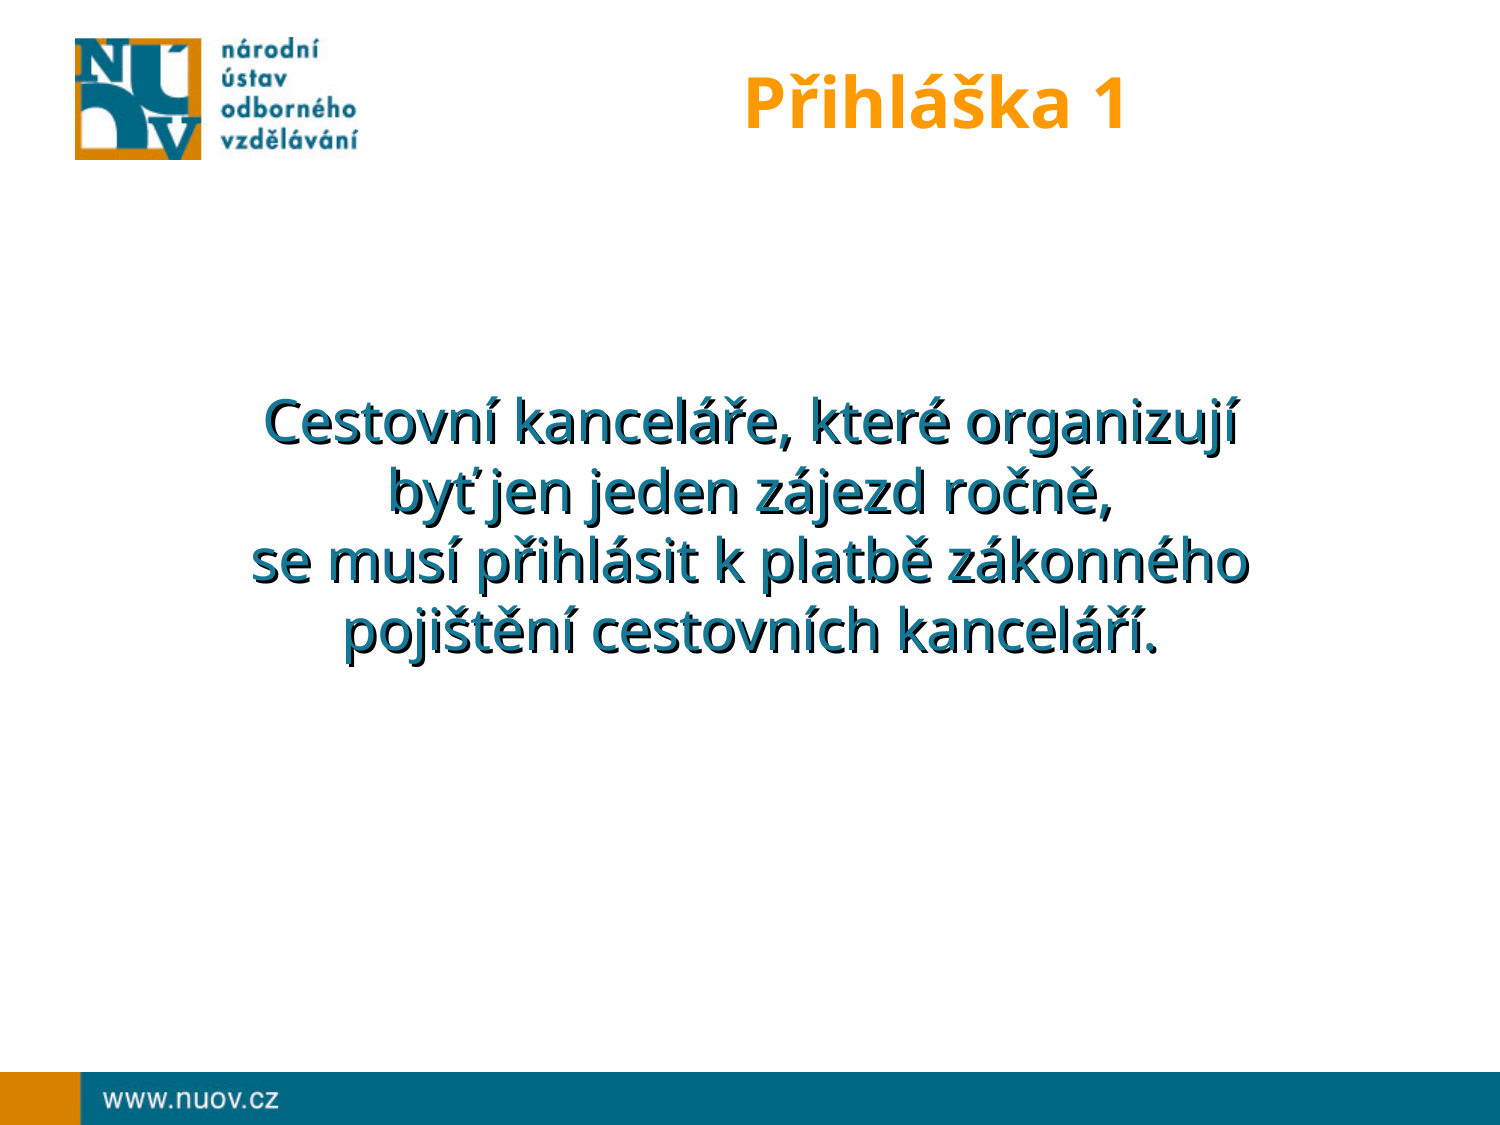

Přihláška 1
Cestovní kanceláře, které organizují
byť jen jeden zájezd ročně,
se musí přihlásit k platbě zákonného pojištění cestovních kanceláří.